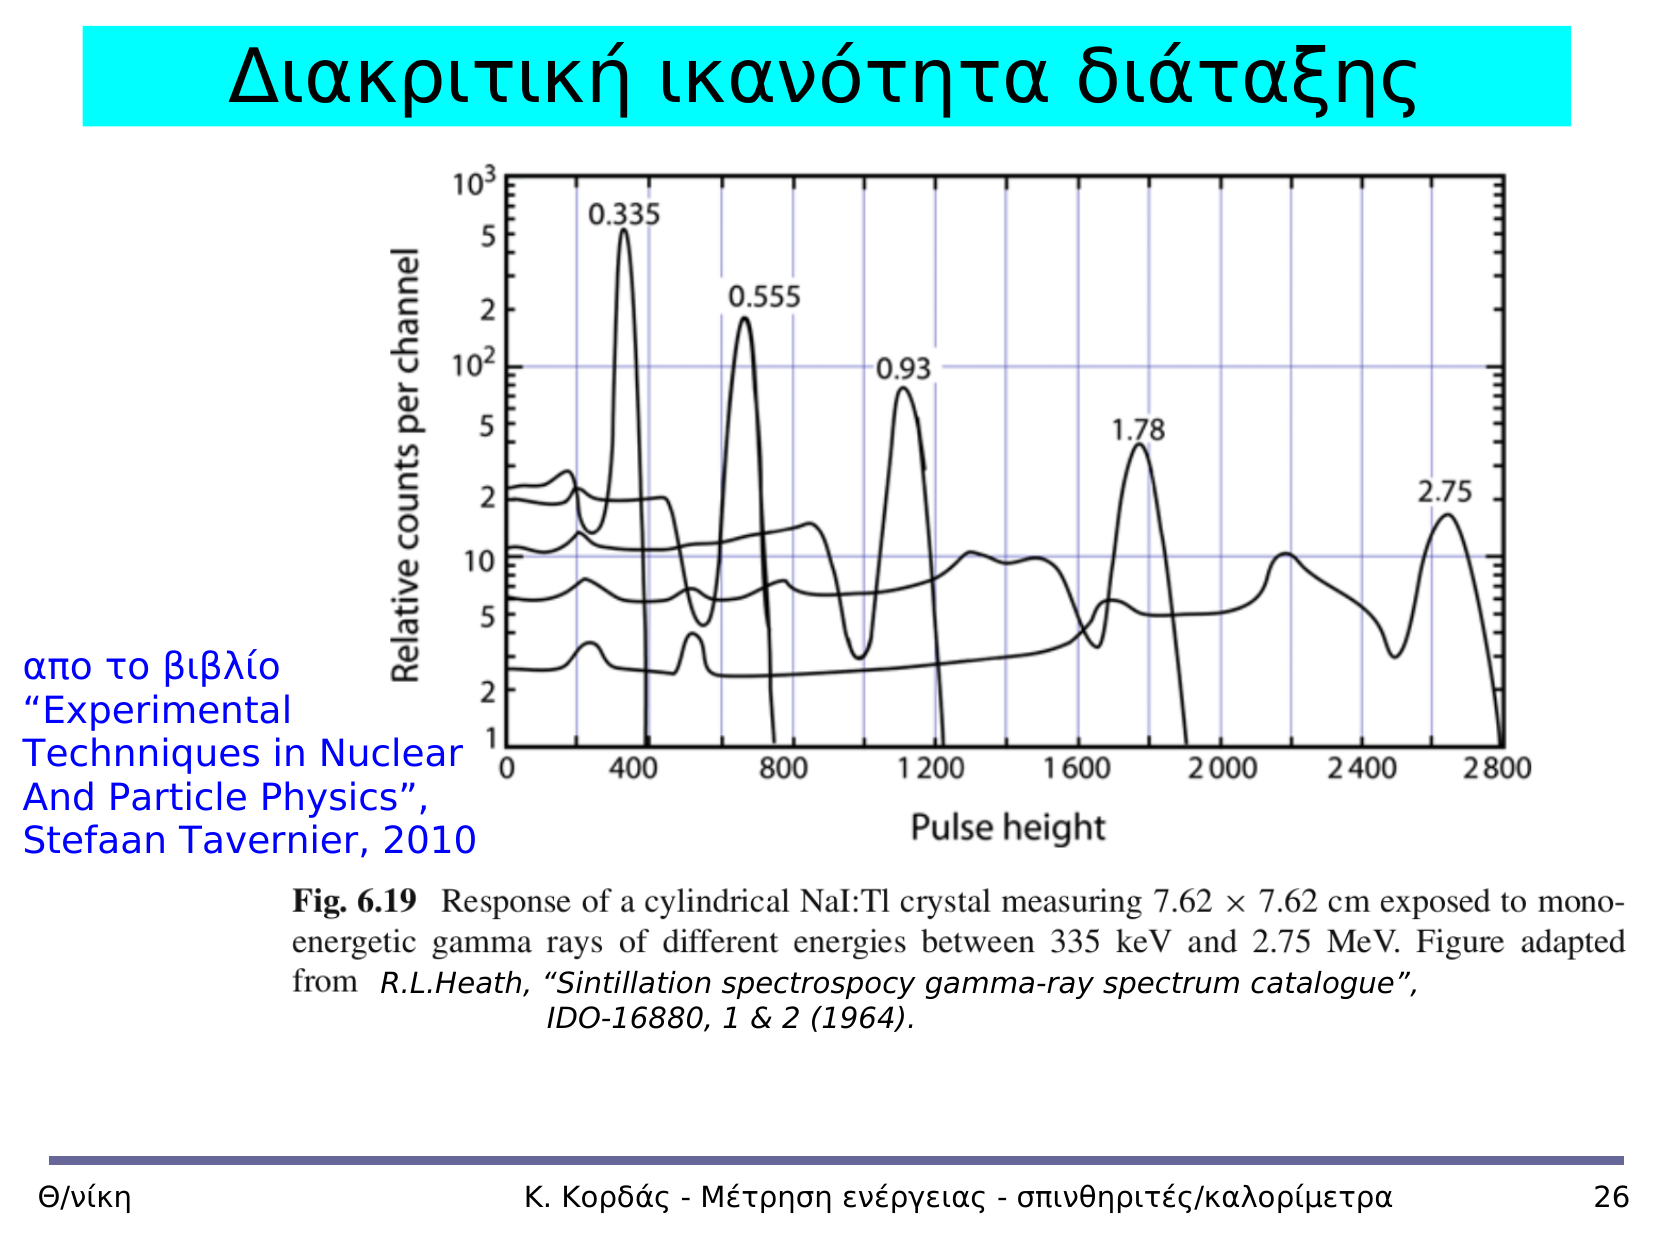

# Διακριτική ικανότητα διάταξης
απο το βιβλίο
“Experimental
Technniques in Nuclear
And Particle Physics”,
Stefaan Tavernier, 2010
R.L.Heath, “Sintillation spectrospocy gamma-ray spectrum catalogue”,
 IDO-16880, 1 & 2 (1964).
Θ/νίκη
Κ. Κορδάς - Μέτρηση ενέργειας - σπινθηριτές/καλορίμετρα
26